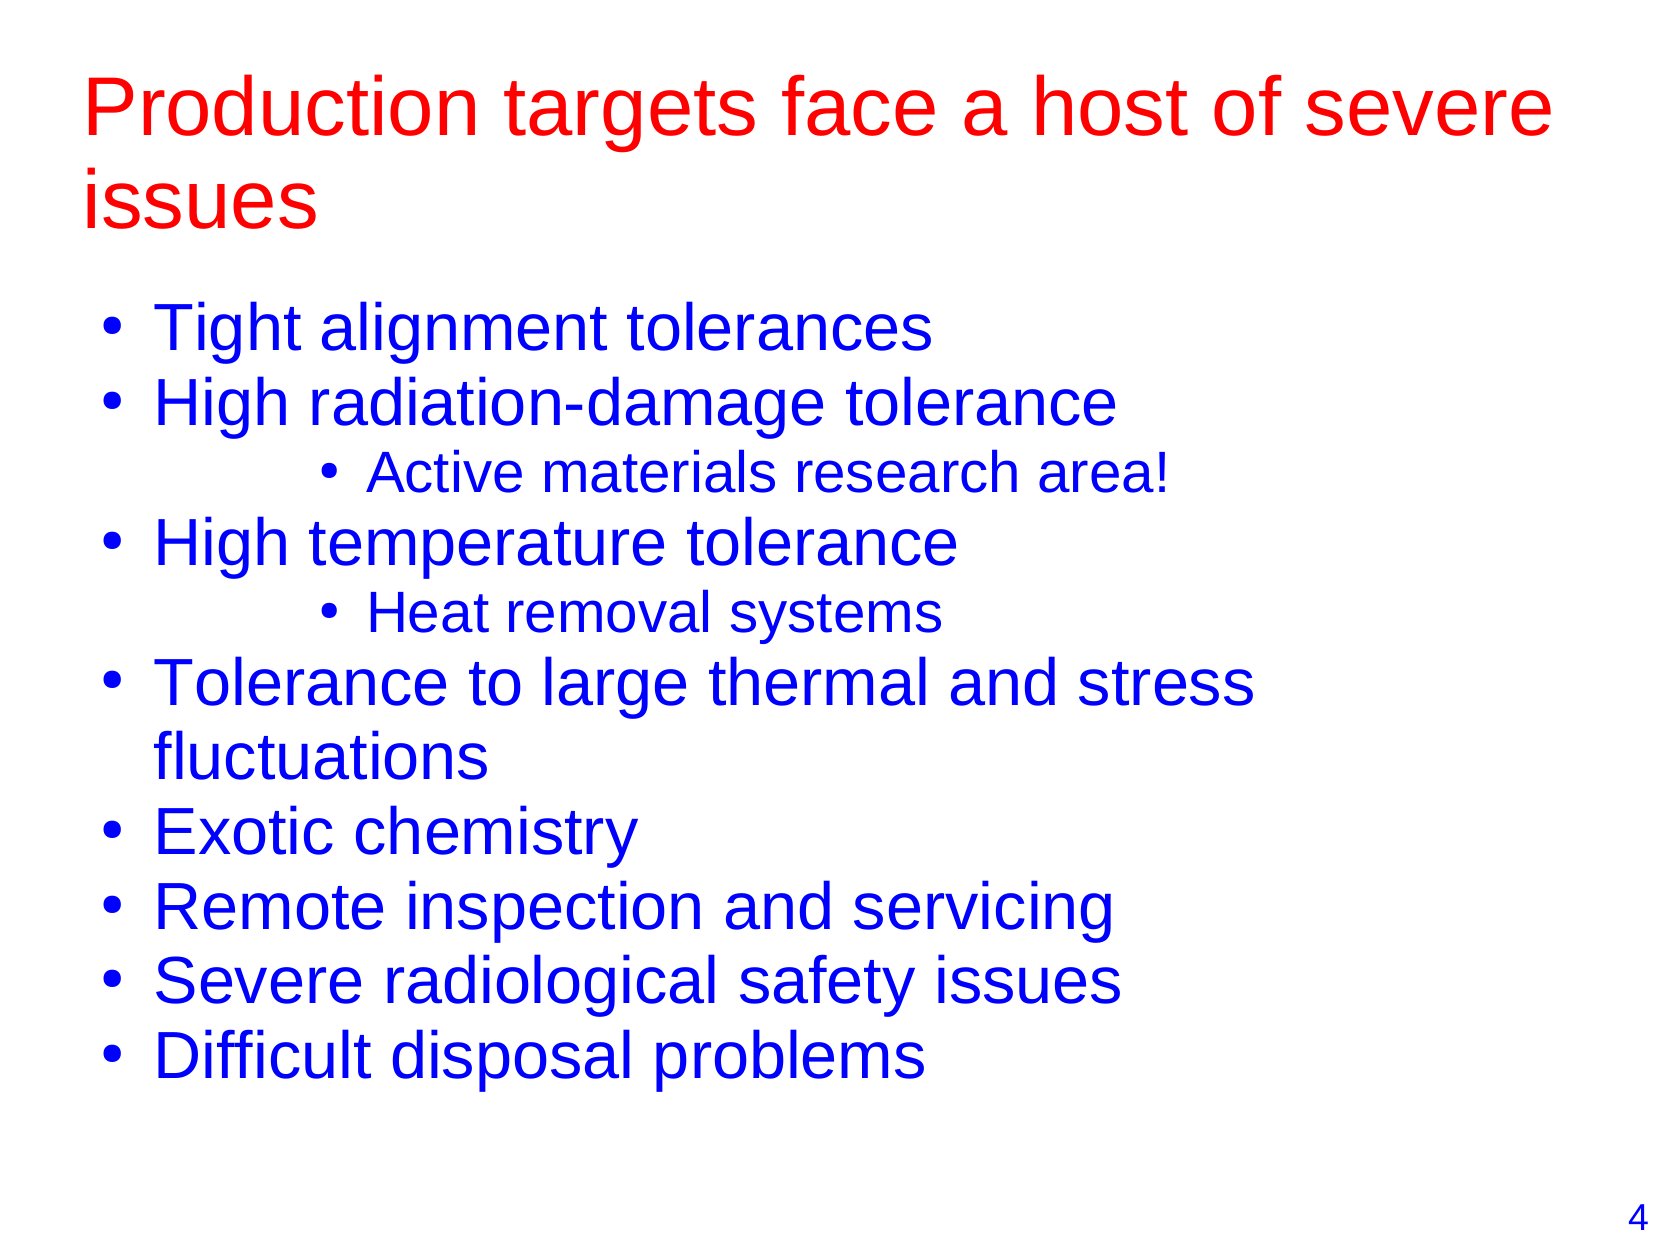

# Production targets face a host of severe issues
Tight alignment tolerances
High radiation-damage tolerance
Active materials research area!
High temperature tolerance
Heat removal systems
Tolerance to large thermal and stress fluctuations
Exotic chemistry
Remote inspection and servicing
Severe radiological safety issues
Difficult disposal problems